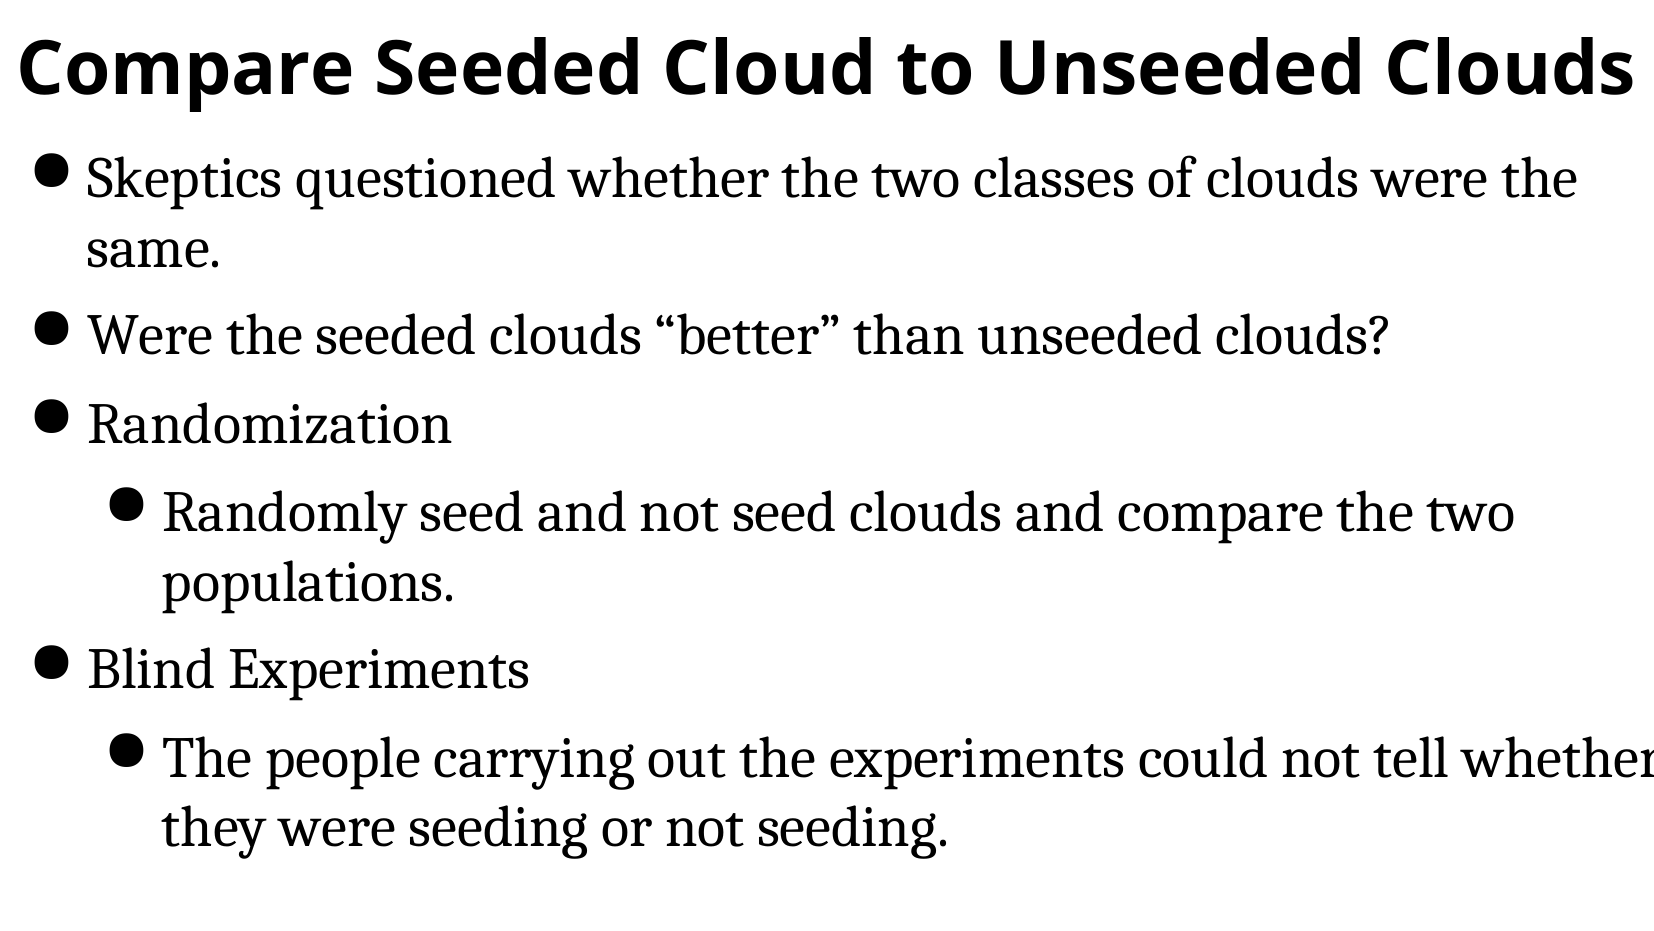

# Compare Seeded Cloud to Unseeded Clouds
 Skeptics questioned whether the two classes of clouds were the same.
 Were the seeded clouds “better” than unseeded clouds?
 Randomization
 Randomly seed and not seed clouds and compare the two populations.
 Blind Experiments
 The people carrying out the experiments could not tell whether they were seeding or not seeding.